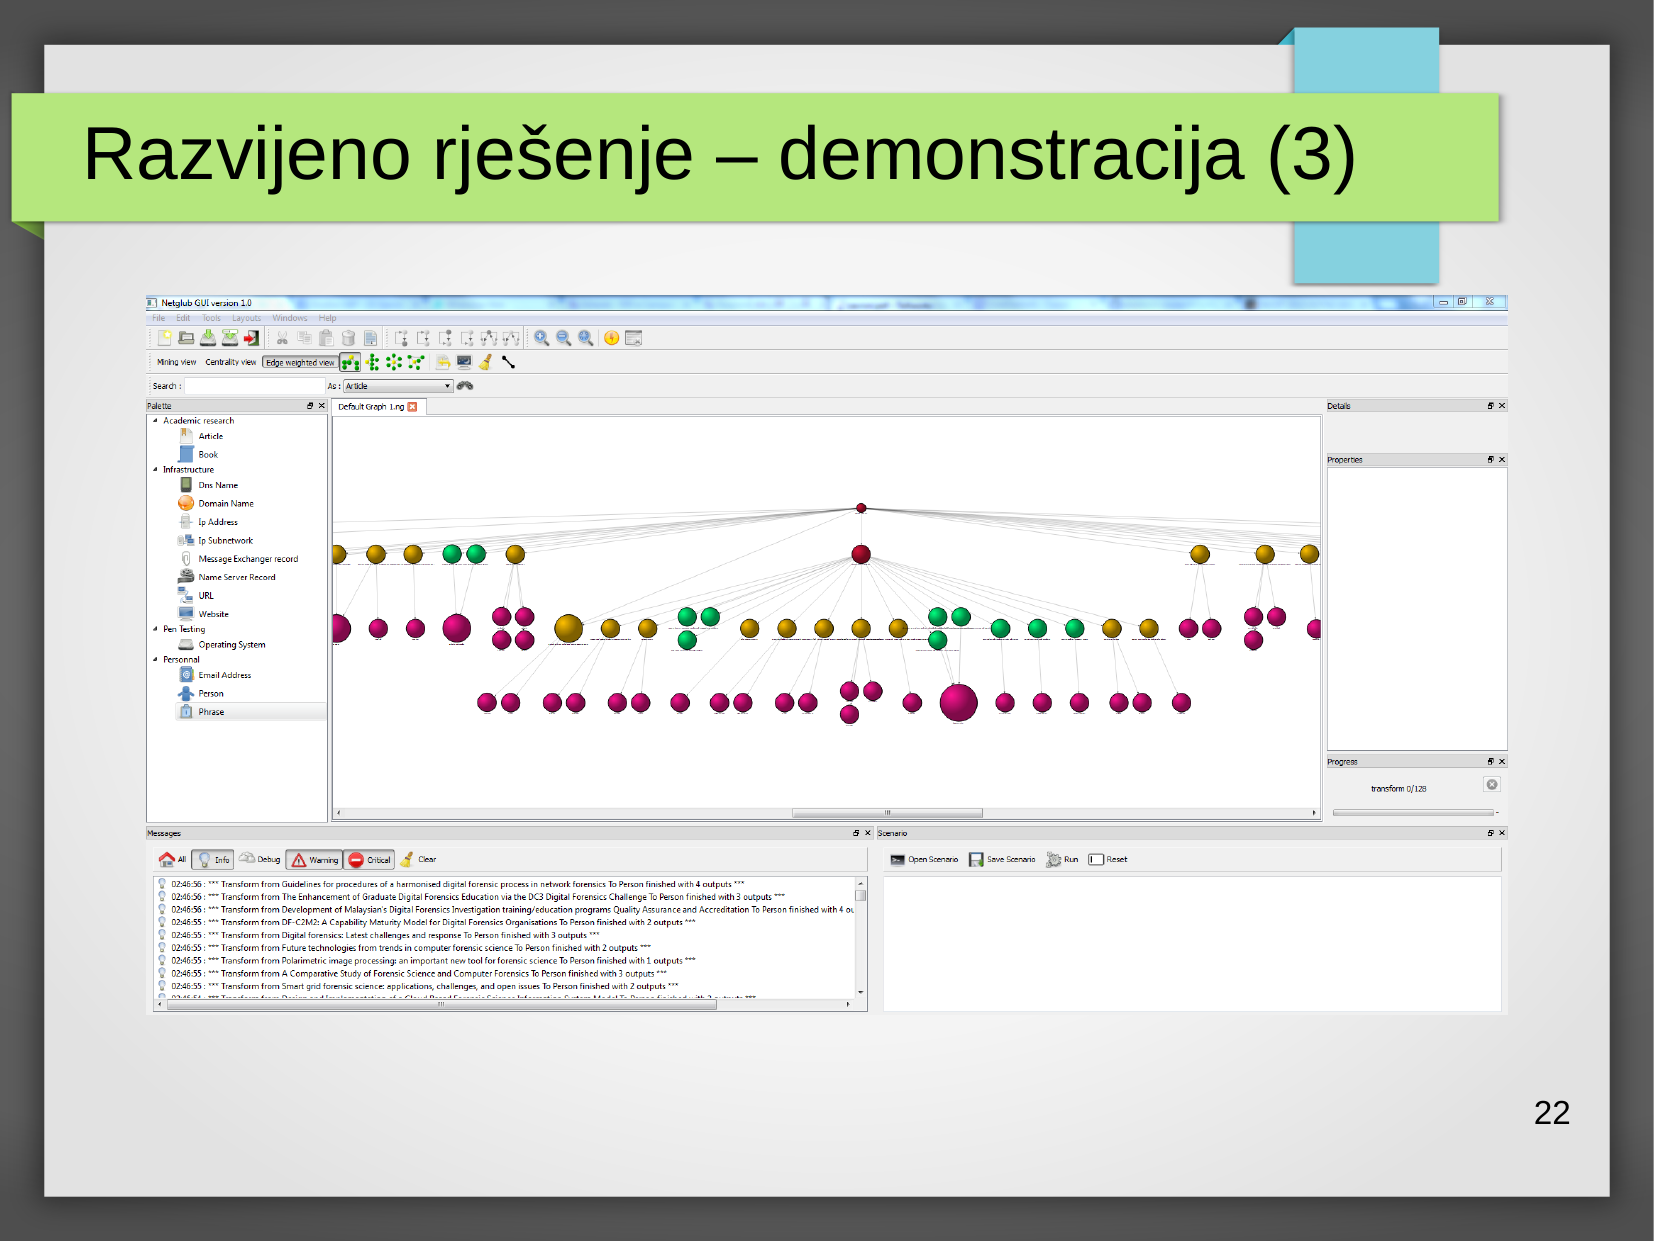

# Razvijeno rješenje – demonstracija (3)
22